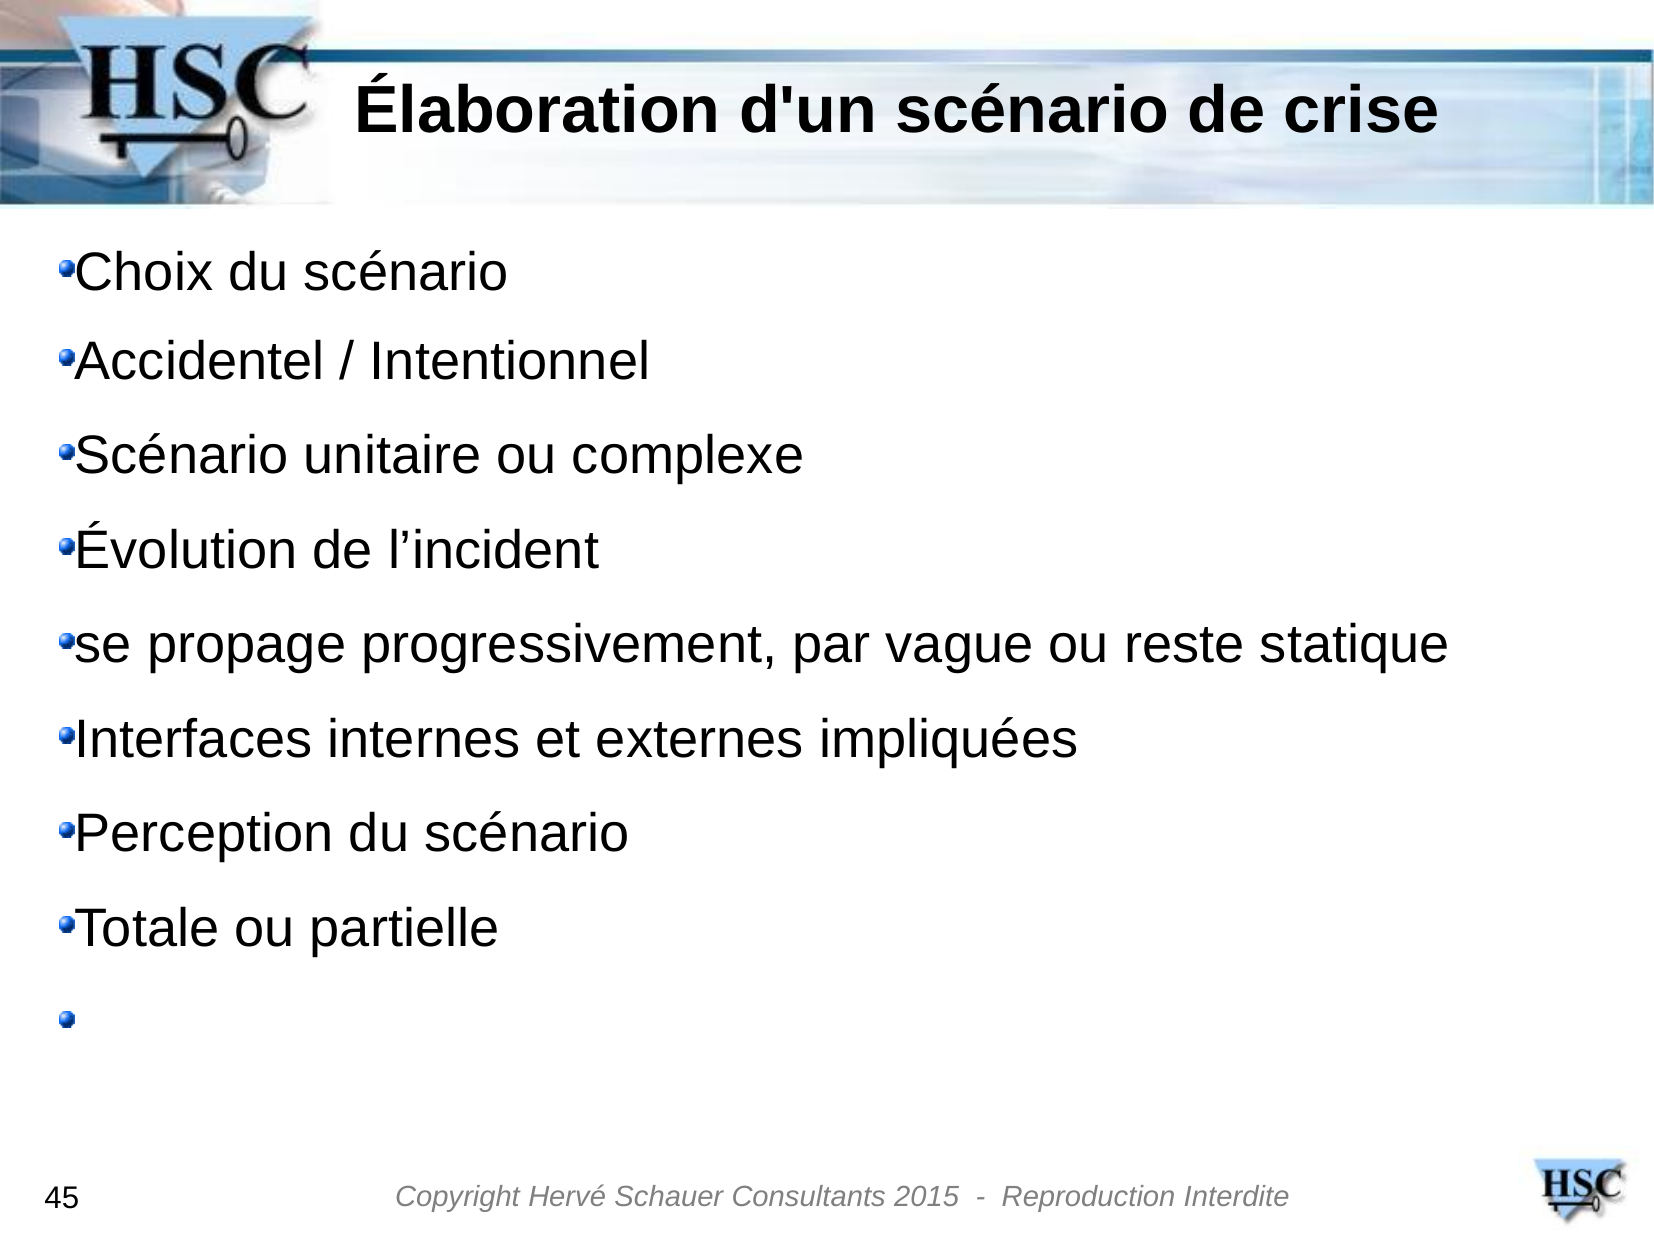

# Élaboration d'un scénario de crise
Choix du scénario
Accidentel / Intentionnel
Scénario unitaire ou complexe
Évolution de l’incident
se propage progressivement, par vague ou reste statique
Interfaces internes et externes impliquées
Perception du scénario
Totale ou partielle